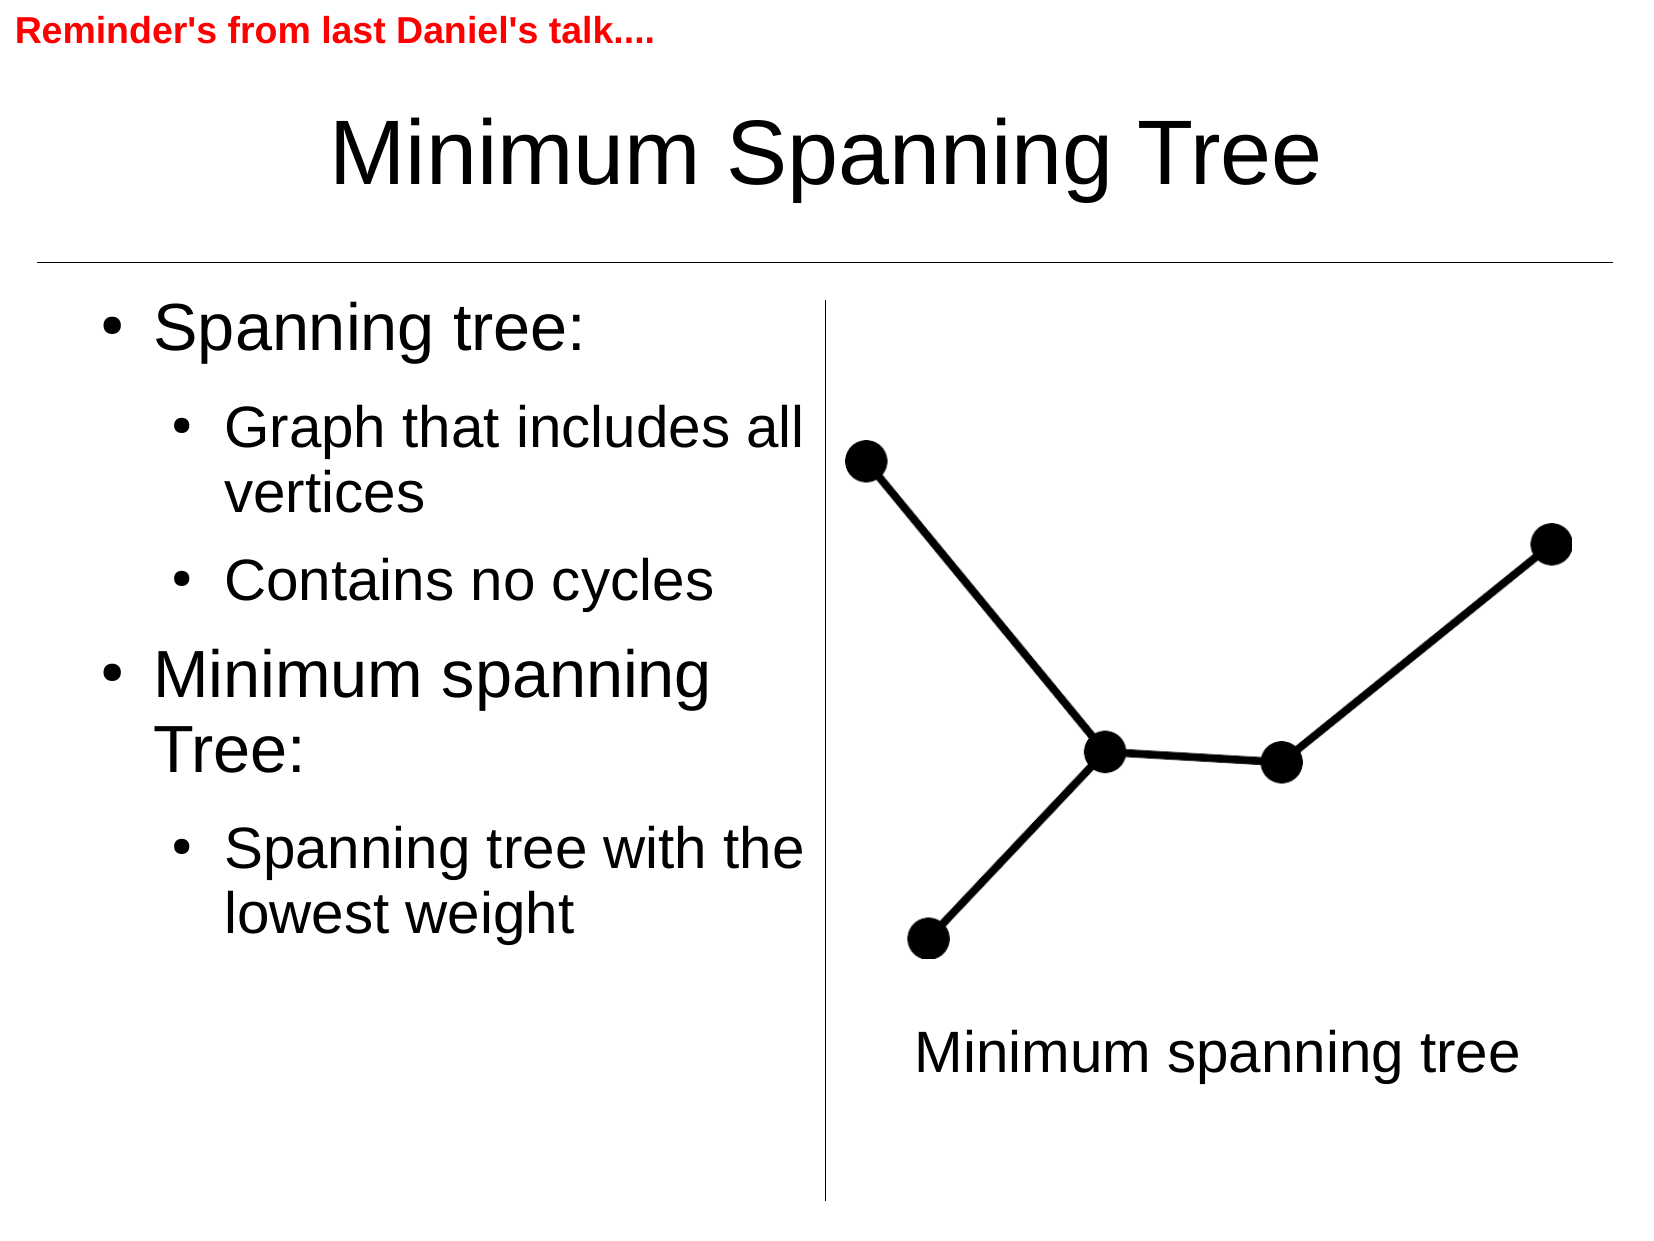

Reminder's from last Daniel's talk....
# Minimum Spanning Tree
Spanning tree:
Graph that includes all vertices
Contains no cycles
Minimum spanning Tree:
Spanning tree with the lowest weight
Minimum spanning tree